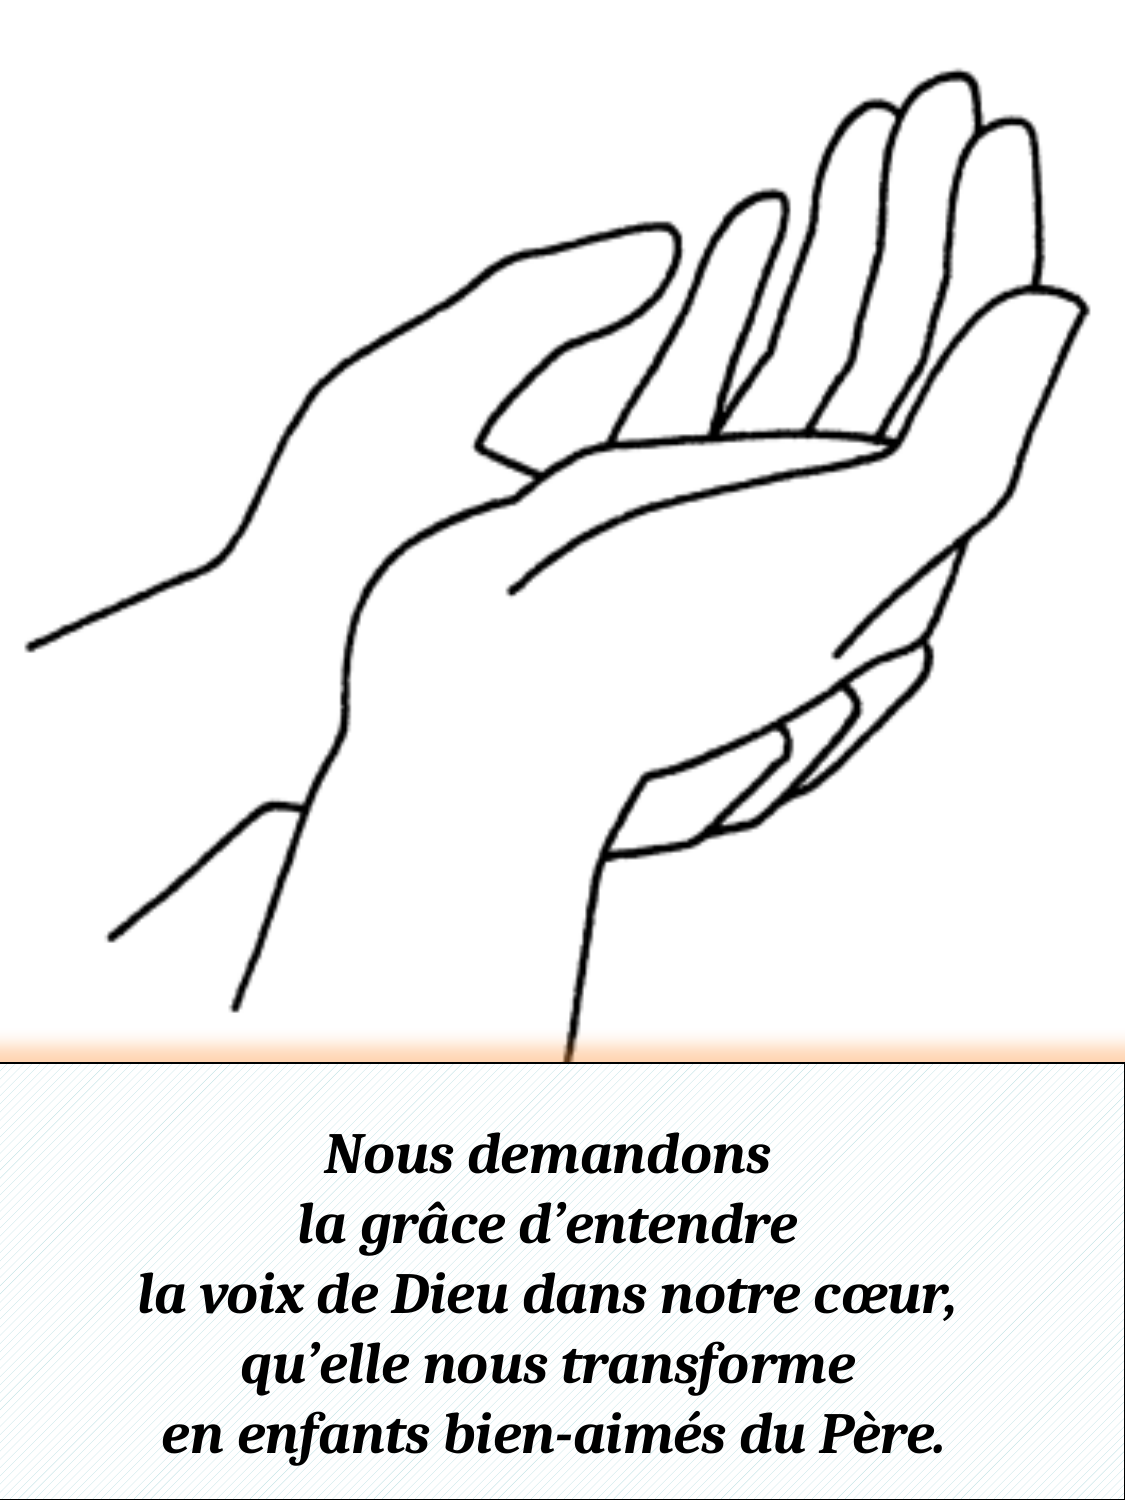

Nous demandons
la grâce d’entendre
la voix de Dieu dans notre cœur,
qu’elle nous transforme
en enfants bien-aimés du Père.